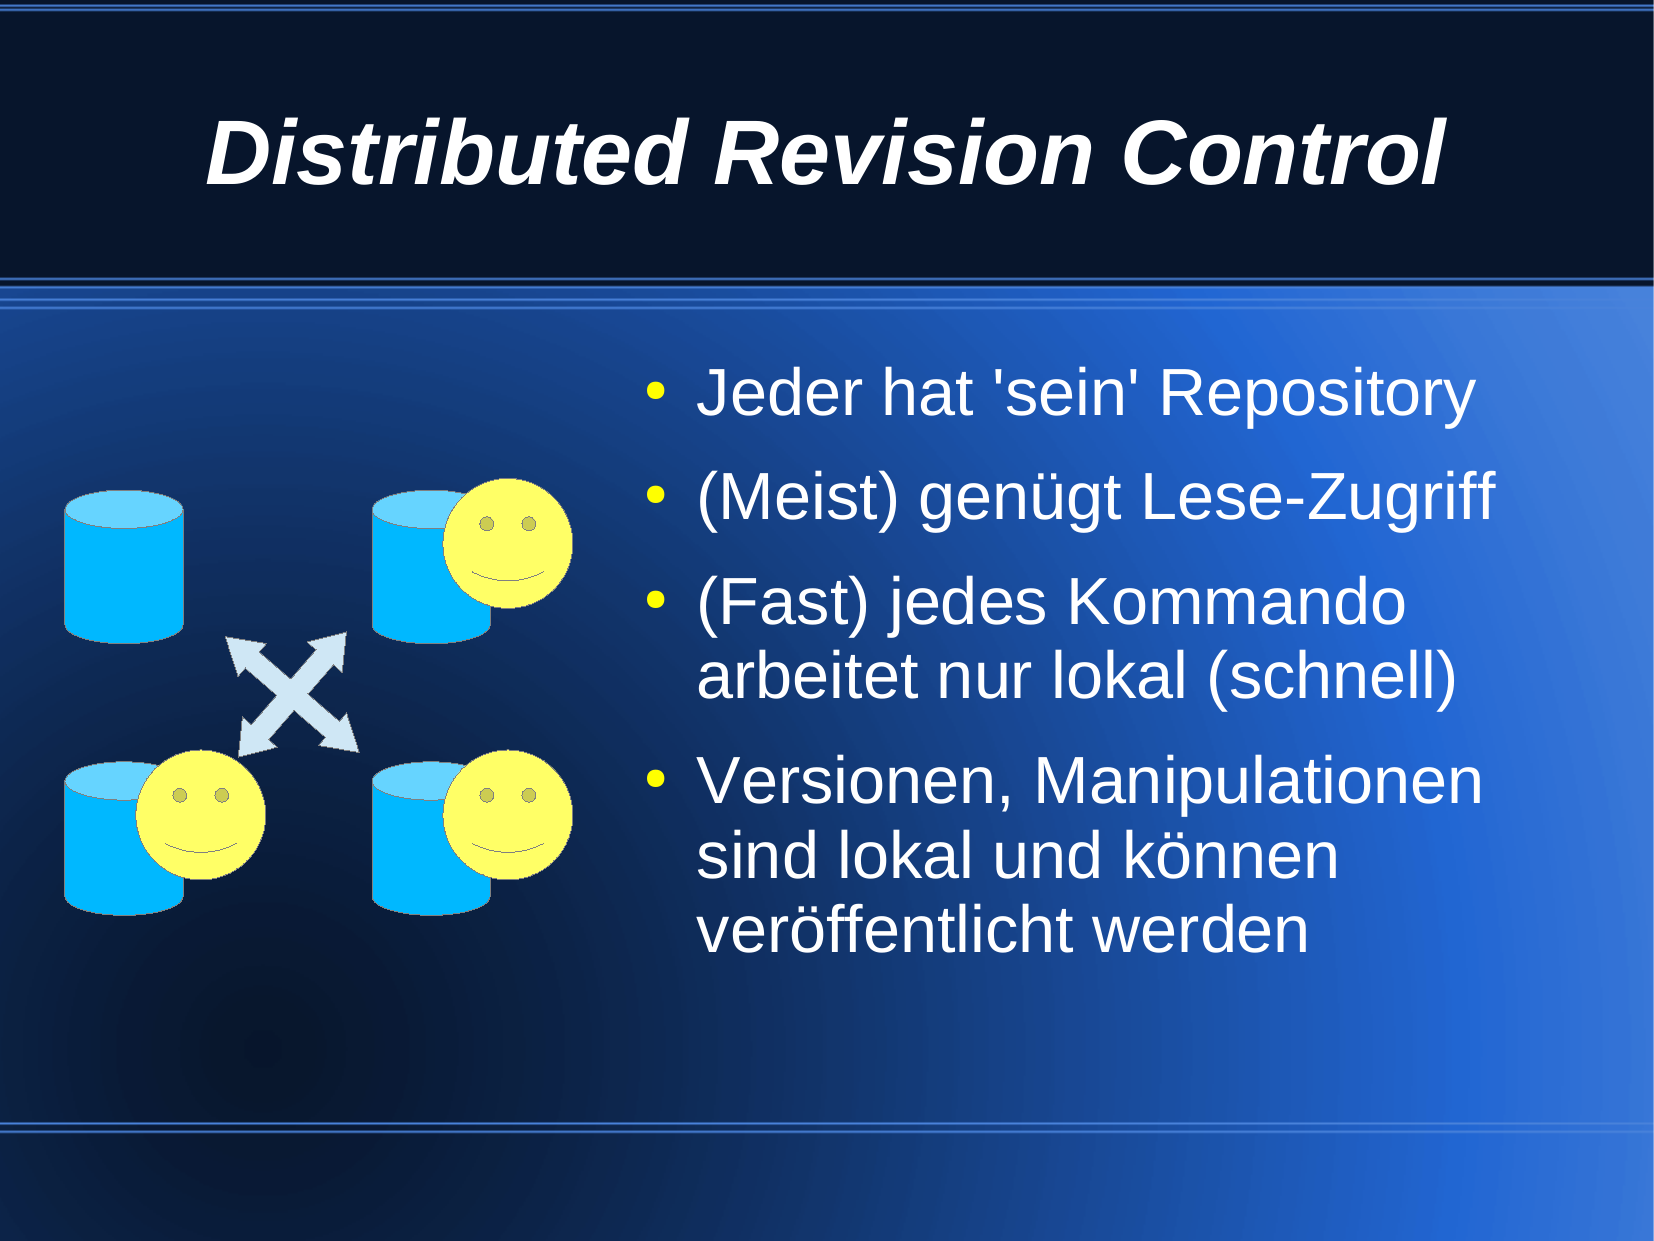

# Distributed Revision Control
Jeder hat 'sein' Repository
(Meist) genügt Lese-Zugriff
(Fast) jedes Kommando arbeitet nur lokal (schnell)
Versionen, Manipulationen sind lokal und können veröffentlicht werden